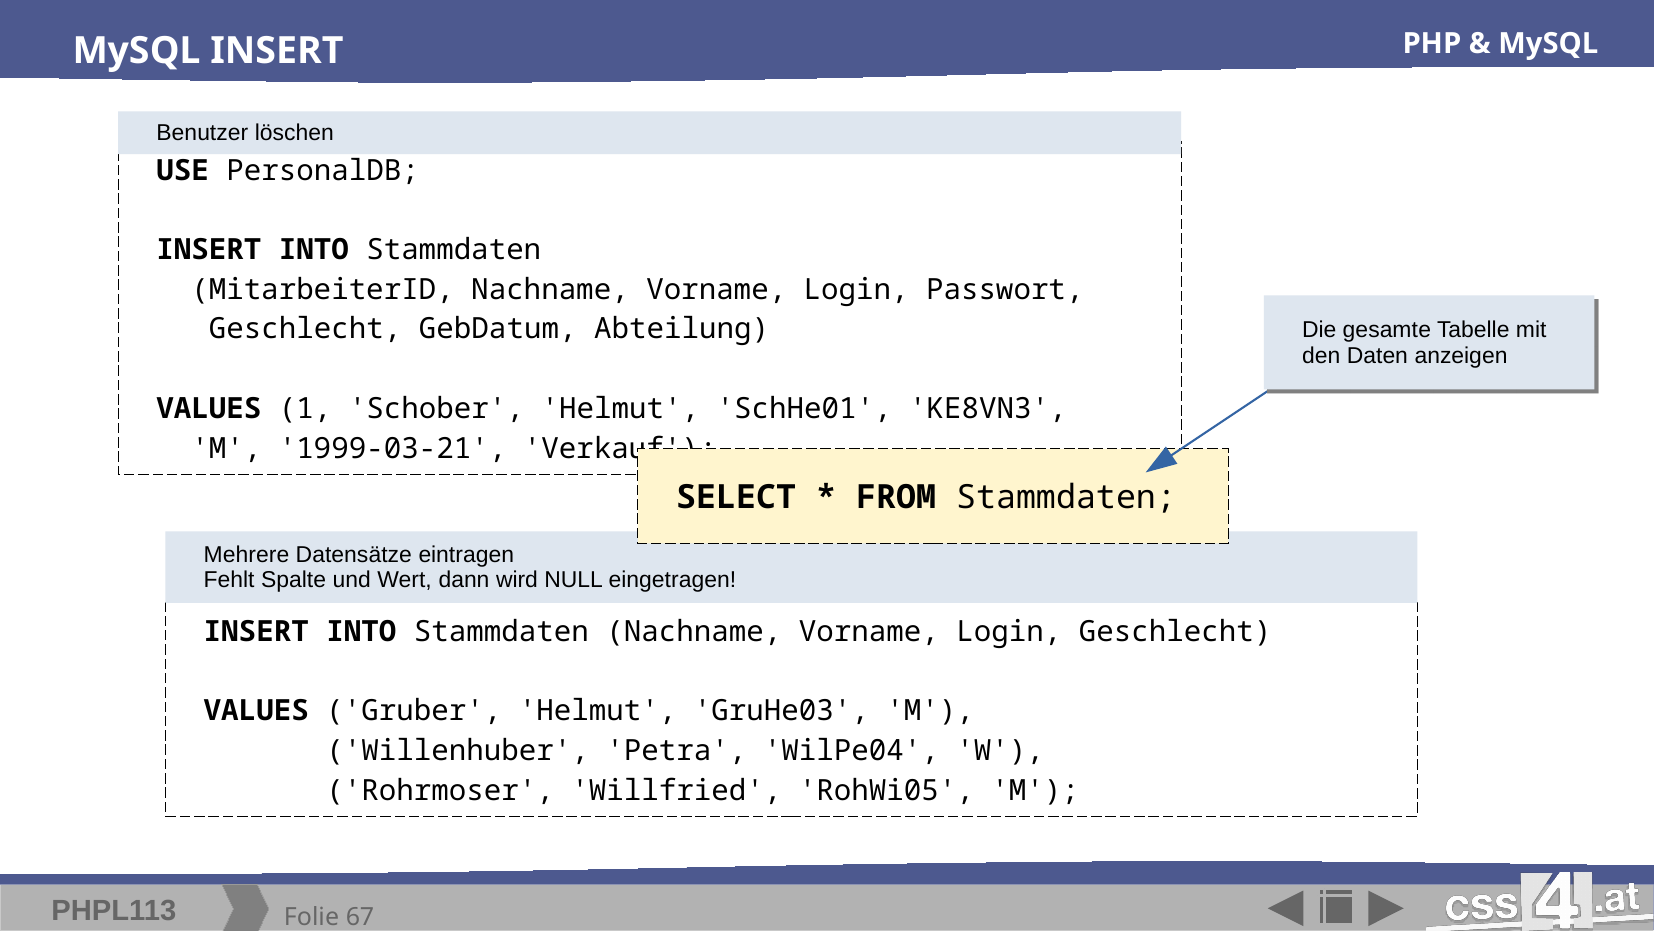

PHP & MySQL
MySQL INSERT
Benutzer löschen
USE PersonalDB;
INSERT INTO Stammdaten
 (MitarbeiterID, Nachname, Vorname, Login, Passwort,
 Geschlecht, GebDatum, Abteilung)
VALUES (1, 'Schober', 'Helmut', 'SchHe01', 'KE8VN3',
 'M', '1999-03-21', 'Verkauf');
Die gesamte Tabelle mit den Daten anzeigen
SELECT * FROM Stammdaten;
Mehrere Datensätze eintragen
Fehlt Spalte und Wert, dann wird NULL eingetragen!
INSERT INTO Stammdaten (Nachname, Vorname, Login, Geschlecht)
VALUES ('Gruber', 'Helmut', 'GruHe03', 'M'),
 ('Willenhuber', 'Petra', 'WilPe04', 'W'),
 ('Rohrmoser', 'Willfried', 'RohWi05', 'M');
PHPL113
Folie